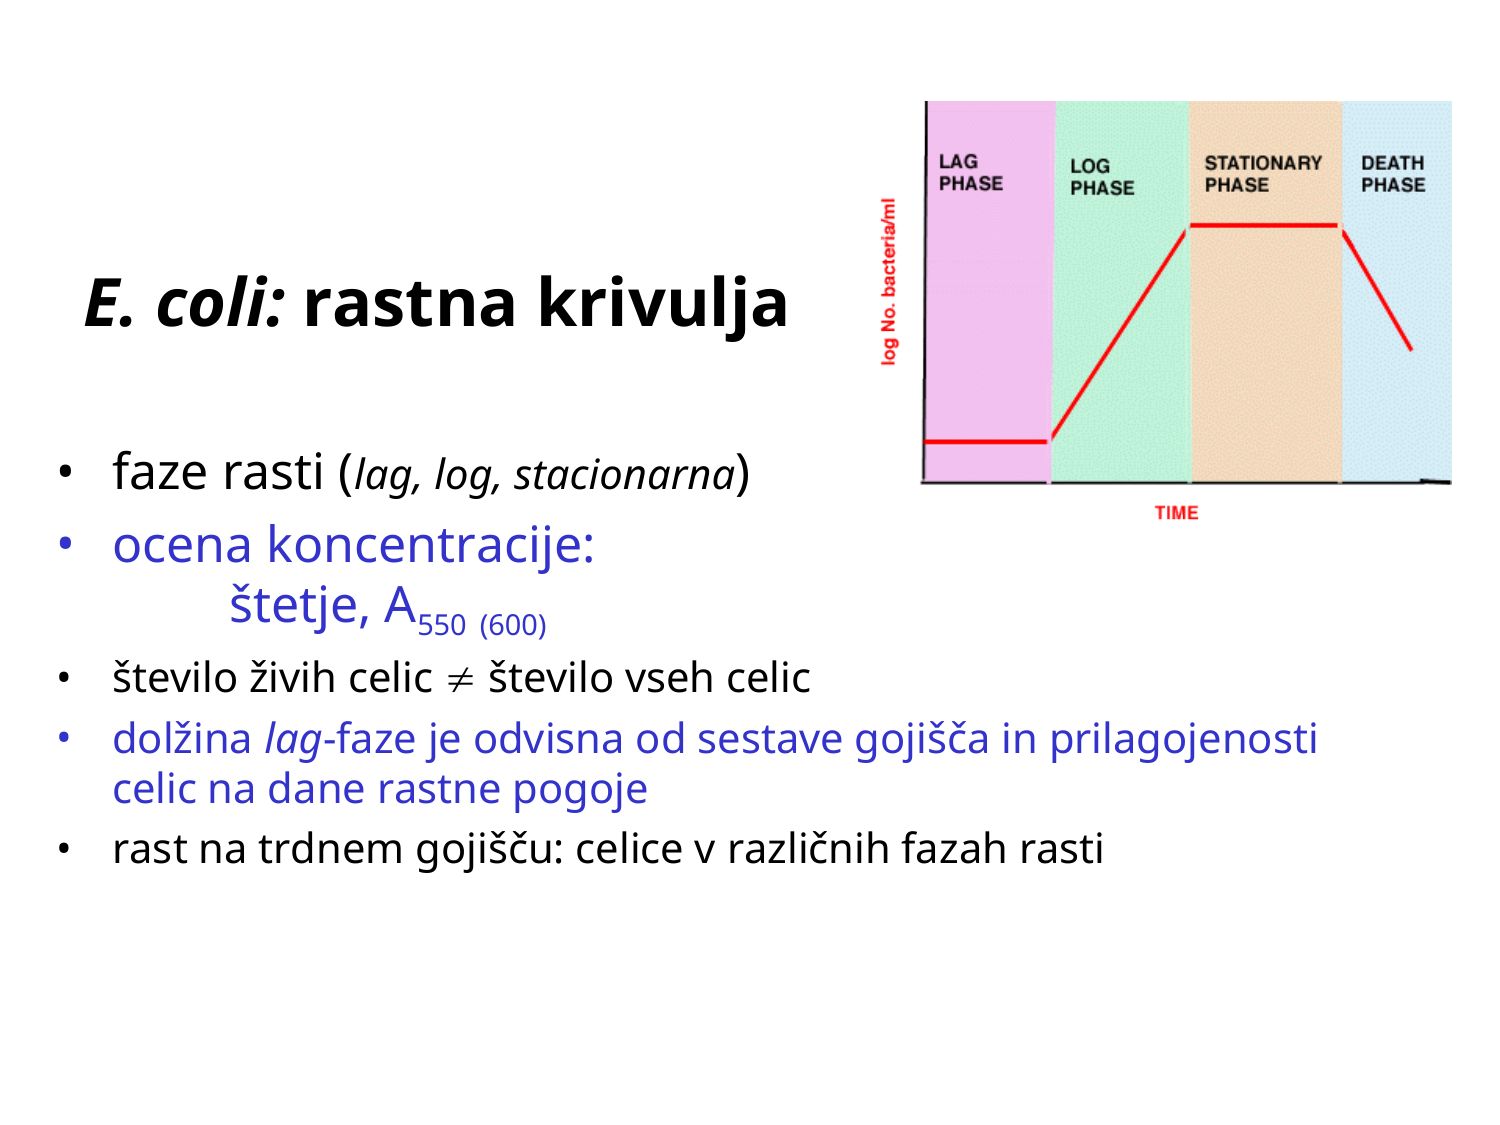

# E. coli: rastna krivulja
faze rasti (lag, log, stacionarna)
ocena koncentracije:
 štetje, A550 (600)
število živih celic  število vseh celic
dolžina lag-faze je odvisna od sestave gojišča in prilagojenosti celic na dane rastne pogoje
rast na trdnem gojišču: celice v različnih fazah rasti